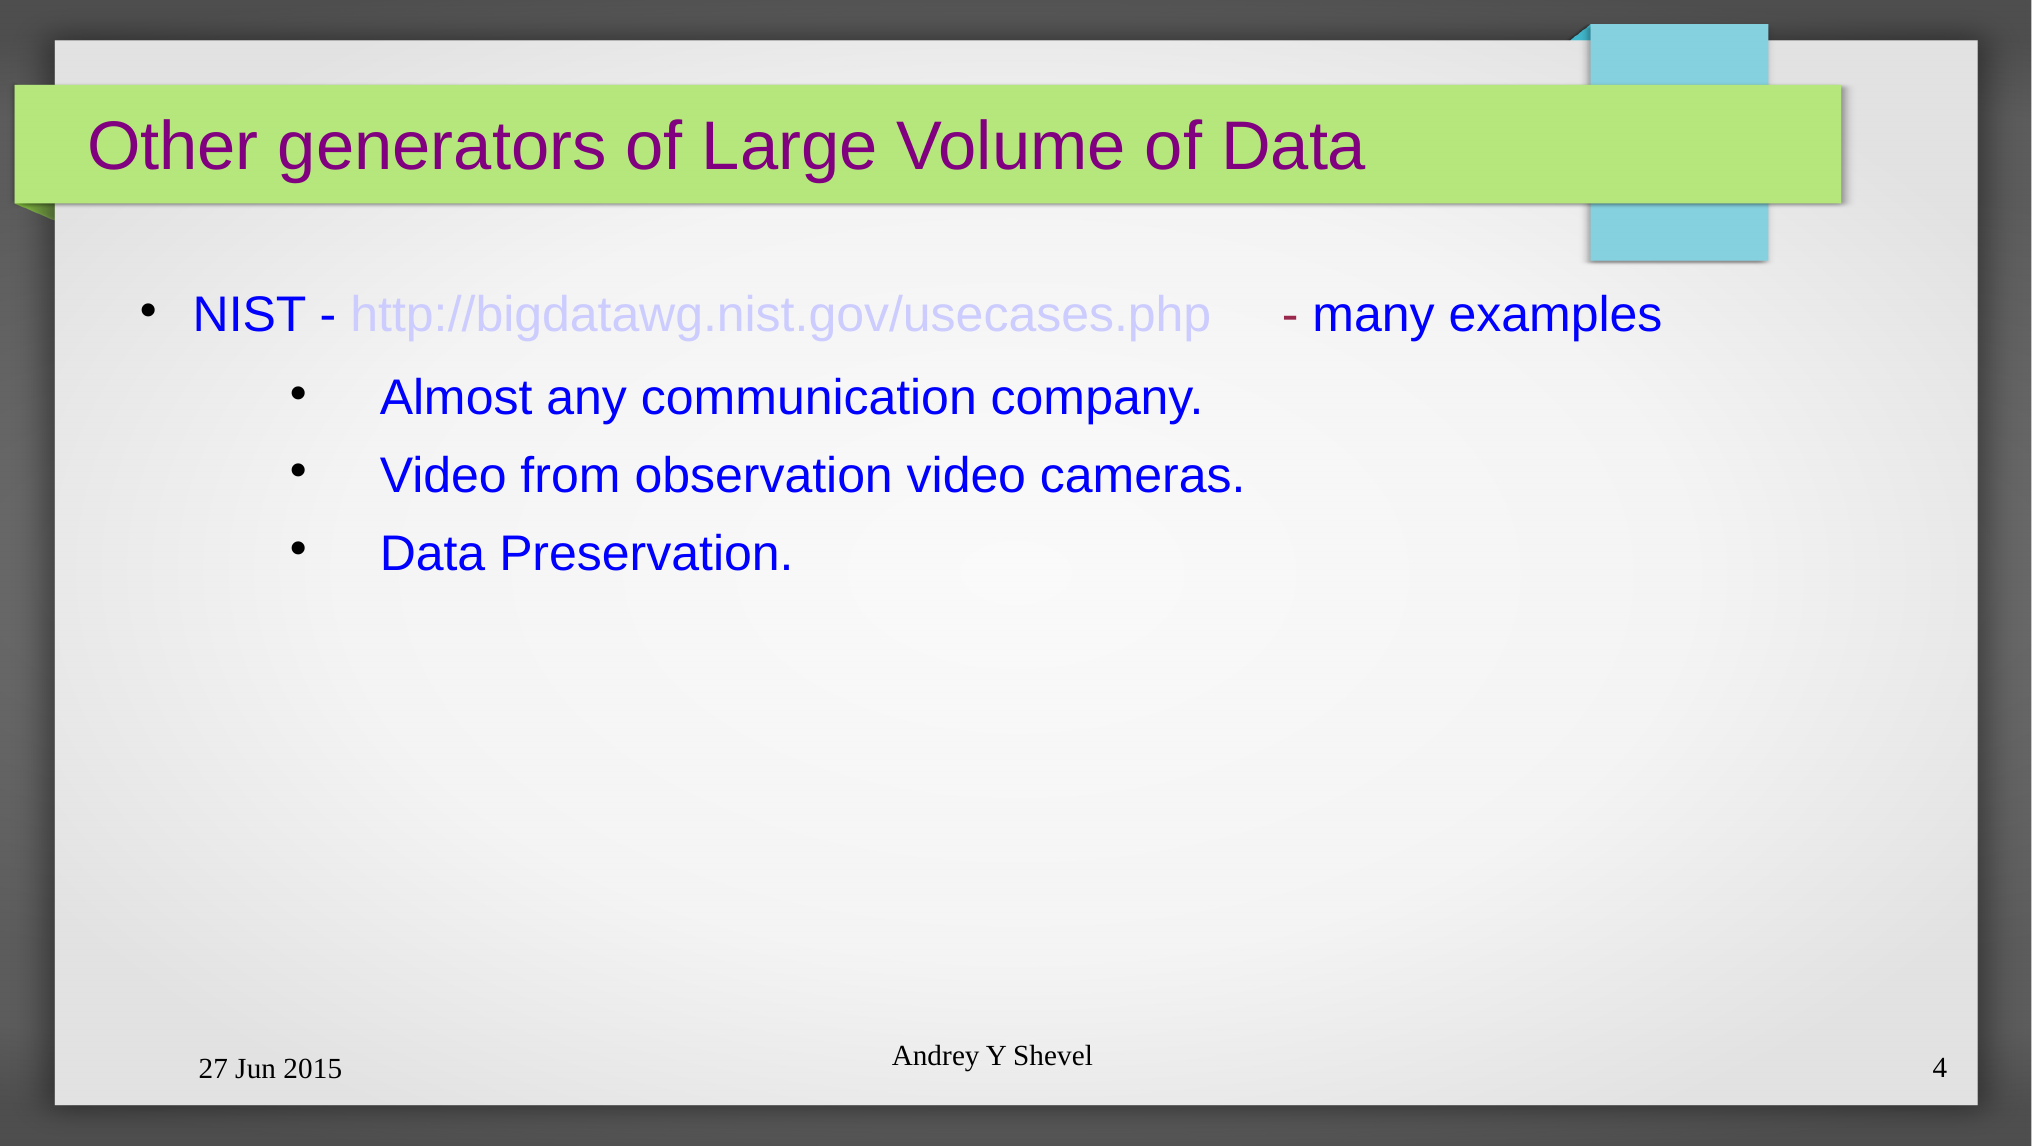

# Other generators of Large Volume of Data
NIST - http://bigdatawg.nist.gov/usecases.php - many examples
Almost any communication company.
Video from observation video cameras.
Data Preservation.
4
15 April 2013